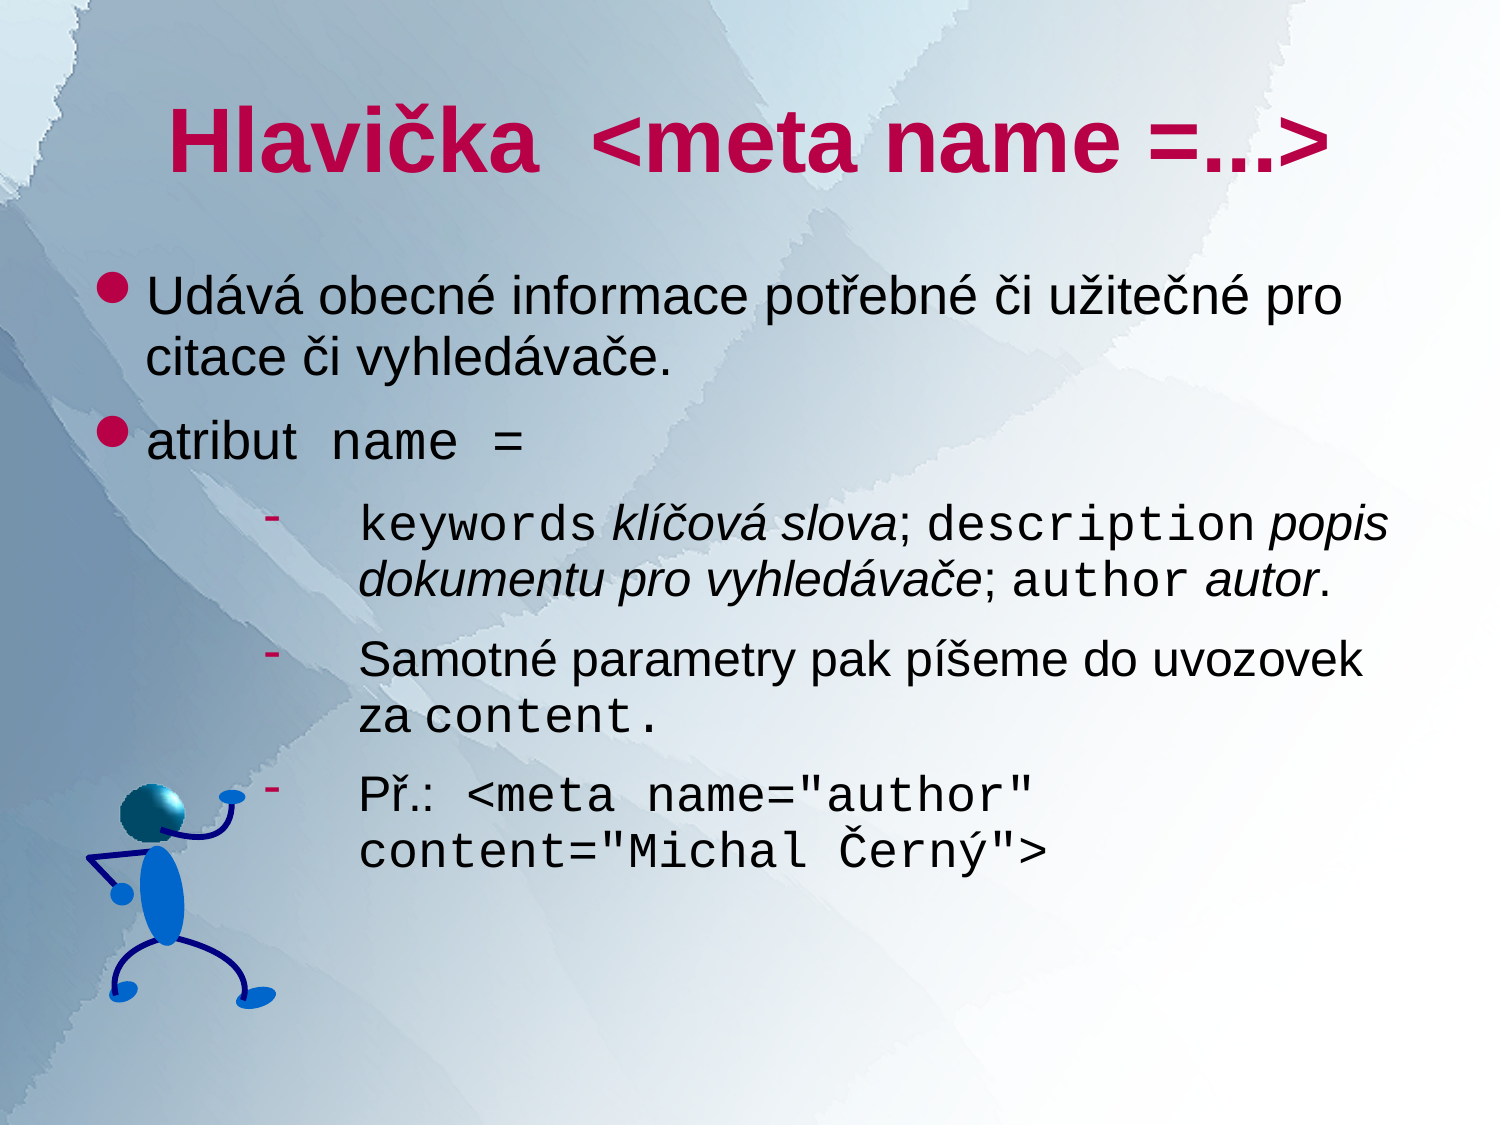

Hlavička <meta name =...>
Udává obecné informace potřebné či užitečné pro citace či vyhledávače.
atribut name =
keywords klíčová slova; description popis dokumentu pro vyhledávače; author autor.
Samotné parametry pak píšeme do uvozovek za content.
Př.: <meta name="author" content="Michal Černý">